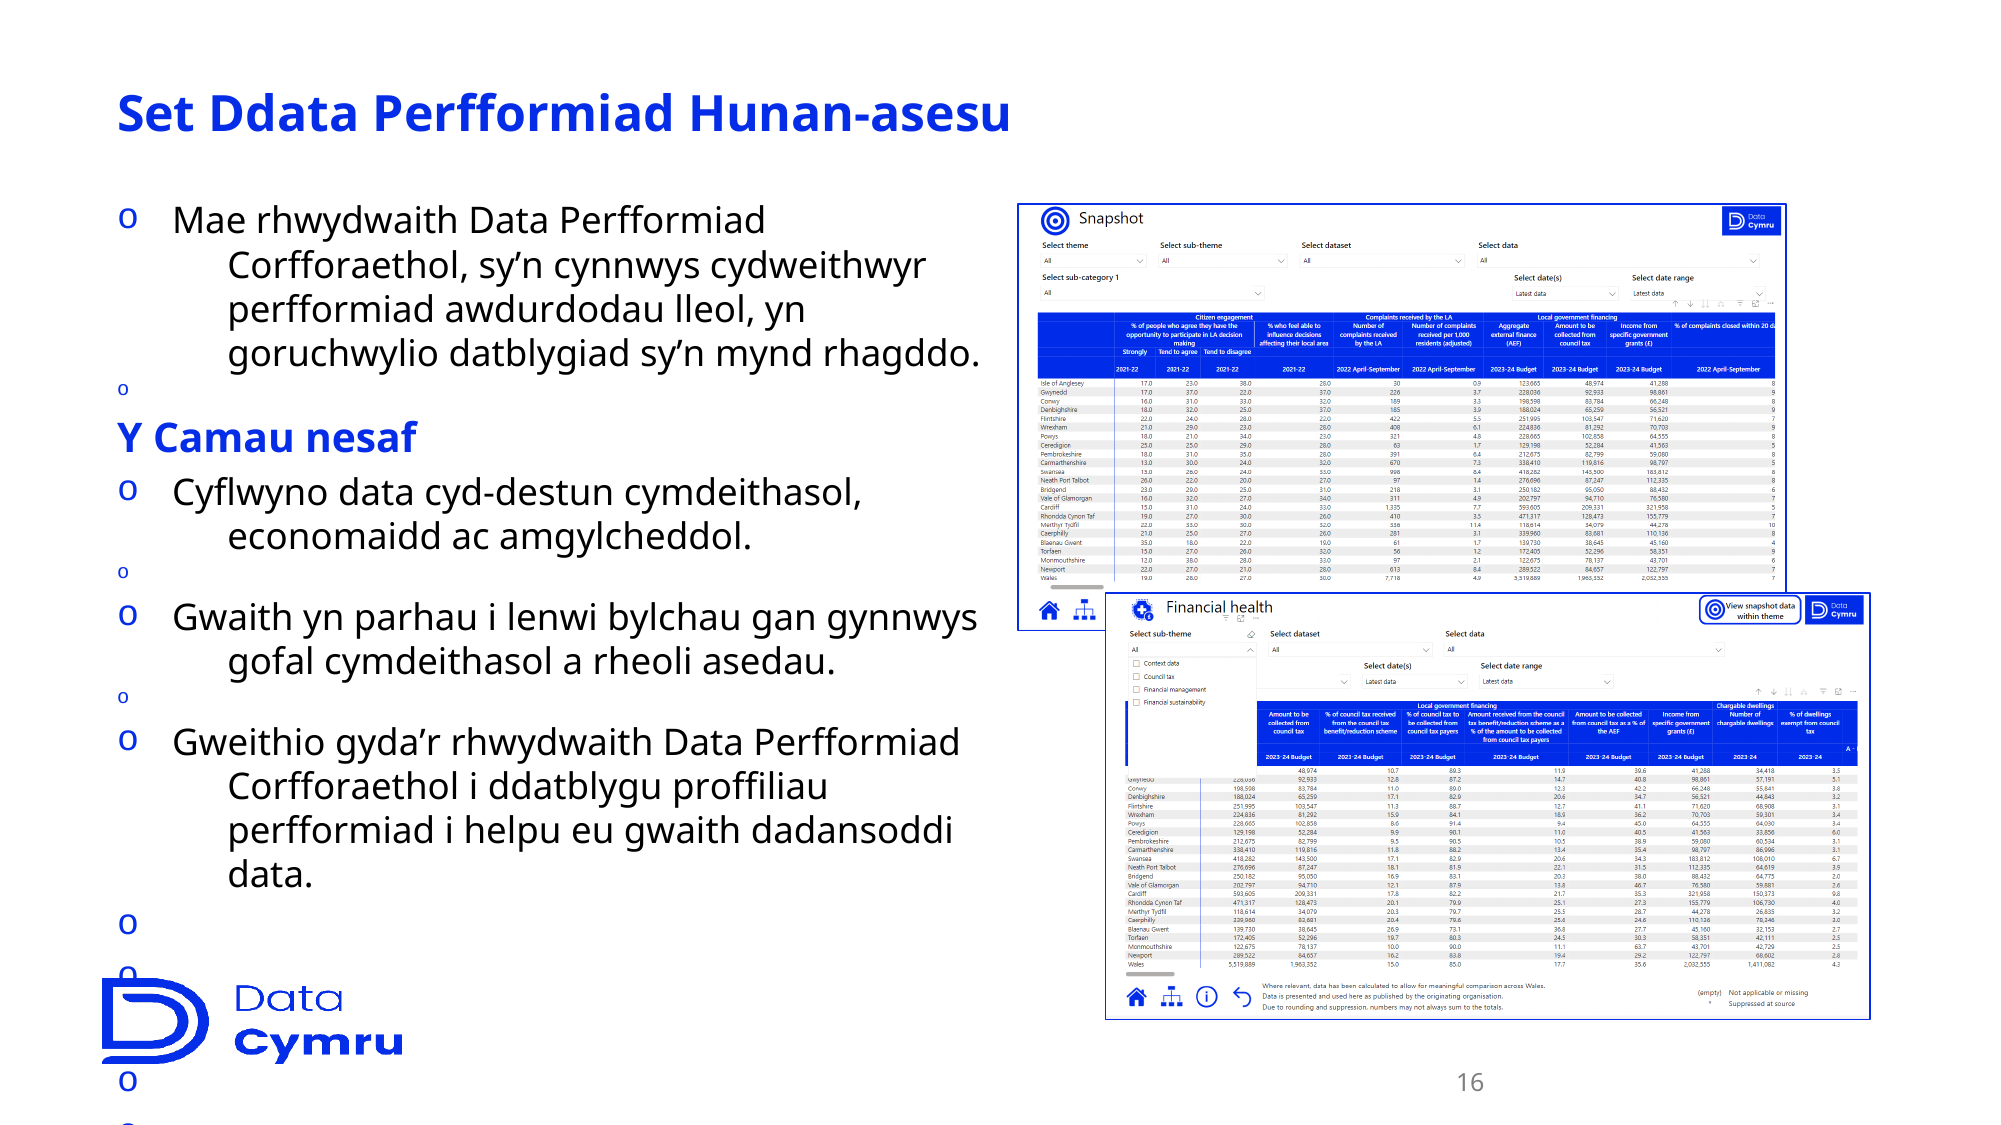

# Set Ddata Perfformiad Hunan-asesu
Mae rhwydwaith Data Perfformiad Corfforaethol, sy’n cynnwys cydweithwyr perfformiad awdurdodau lleol, yn goruchwylio datblygiad sy’n mynd rhagddo.
Y Camau nesaf
Cyflwyno data cyd-destun cymdeithasol, economaidd ac amgylcheddol.
Gwaith yn parhau i lenwi bylchau gan gynnwys gofal cymdeithasol a rheoli asedau.
Gweithio gyda’r rhwydwaith Data Perfformiad Corfforaethol i ddatblygu proffiliau perfformiad i helpu eu gwaith dadansoddi data.